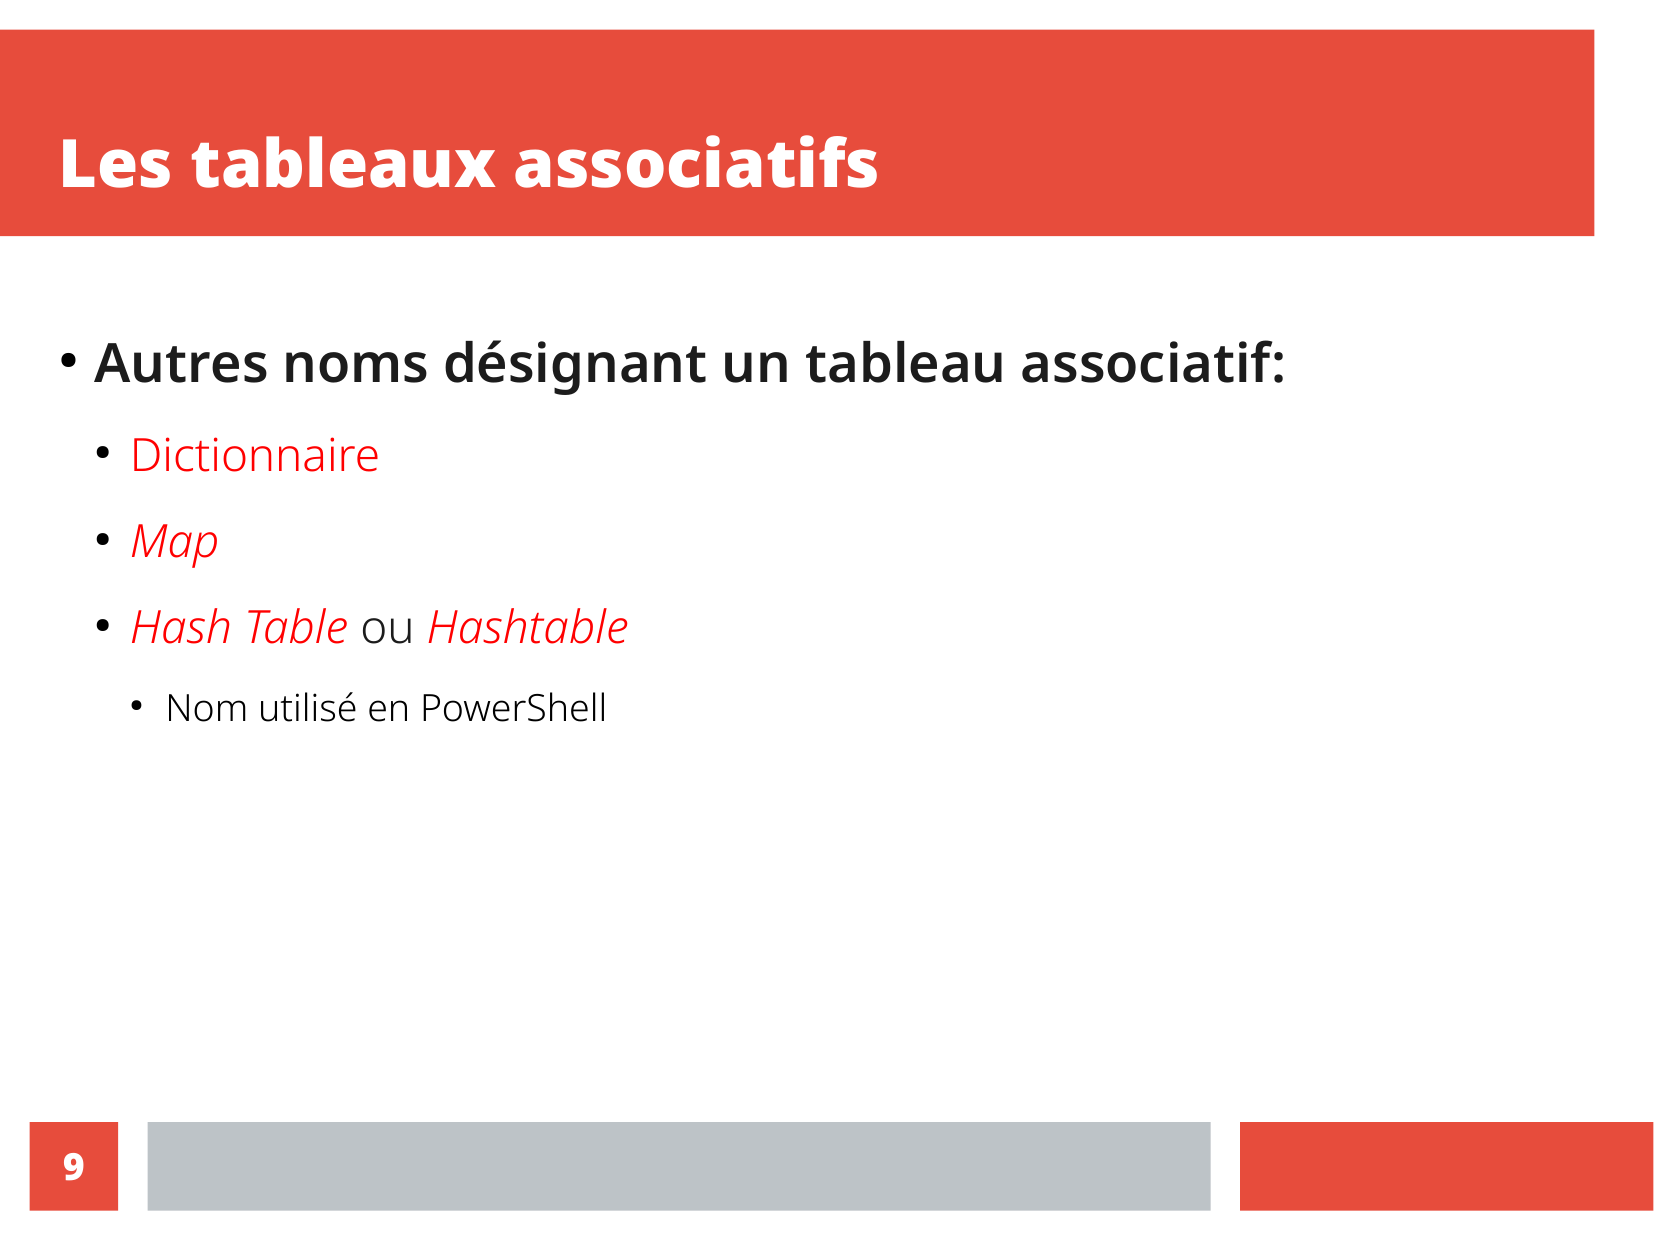

# Les tableaux associatifs
Autres noms désignant un tableau associatif:
Dictionnaire
Map
Hash Table ou Hashtable
Nom utilisé en PowerShell
9